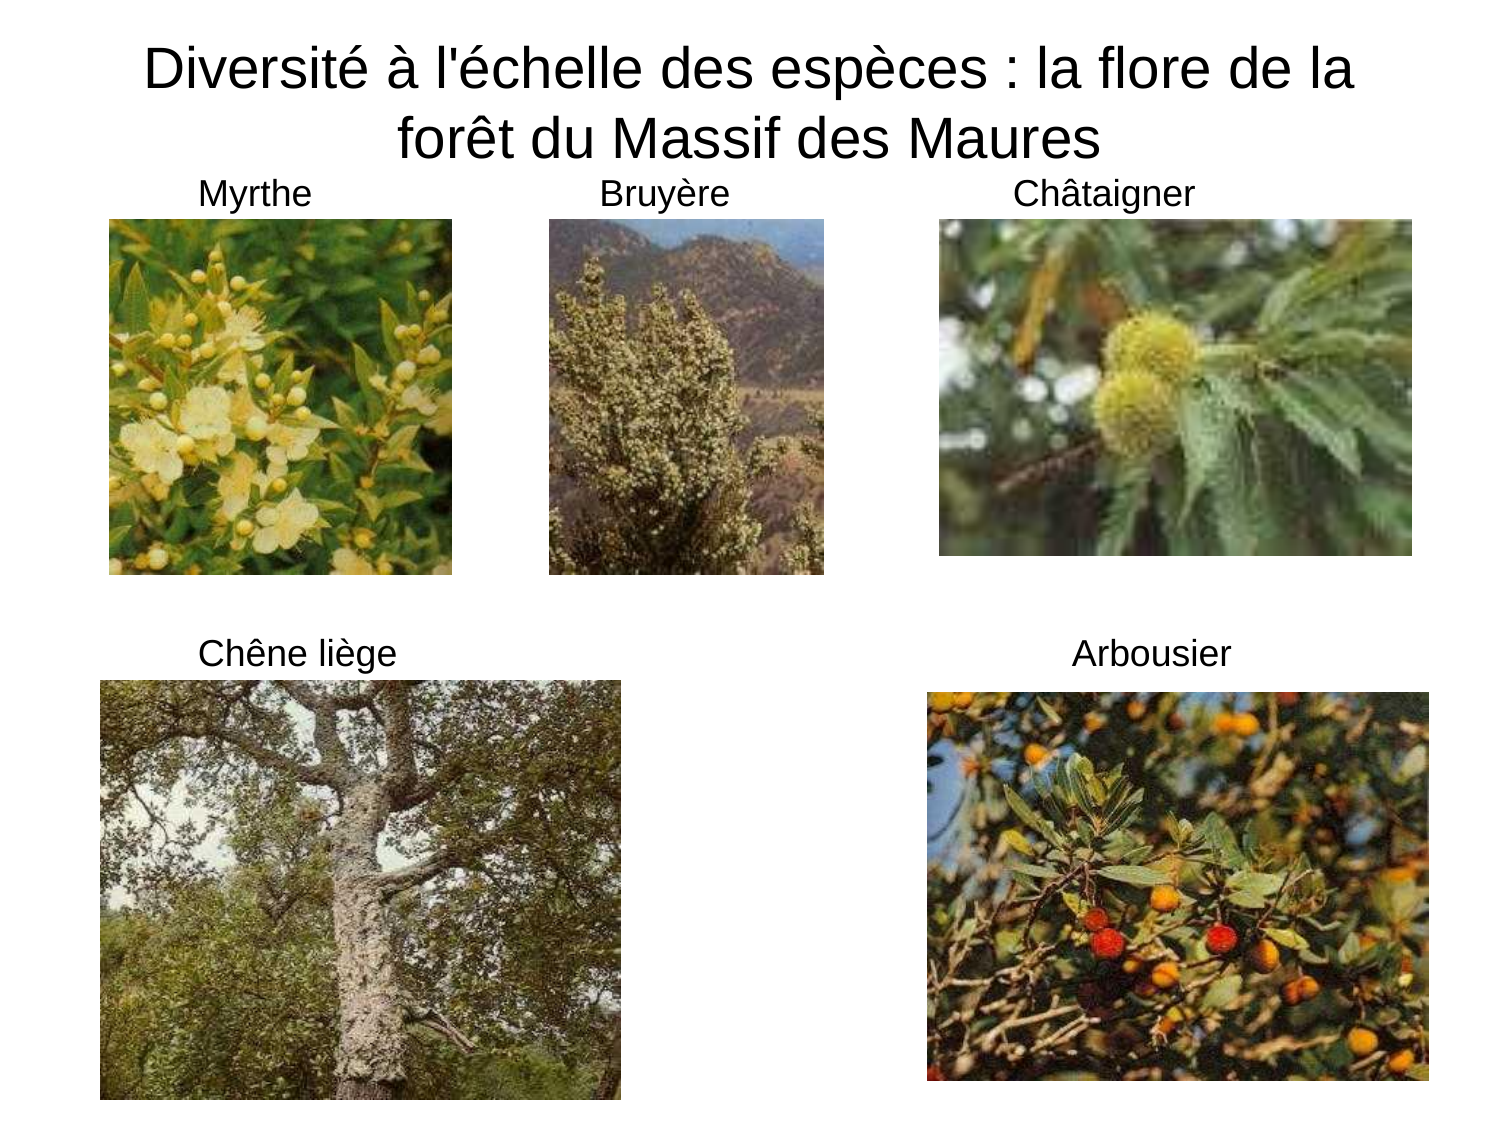

# Diversité à l'échelle des espèces : la flore de la forêt du Massif des Maures
Myrthe
Bruyère
Châtaigner
Chêne liège
Arbousier